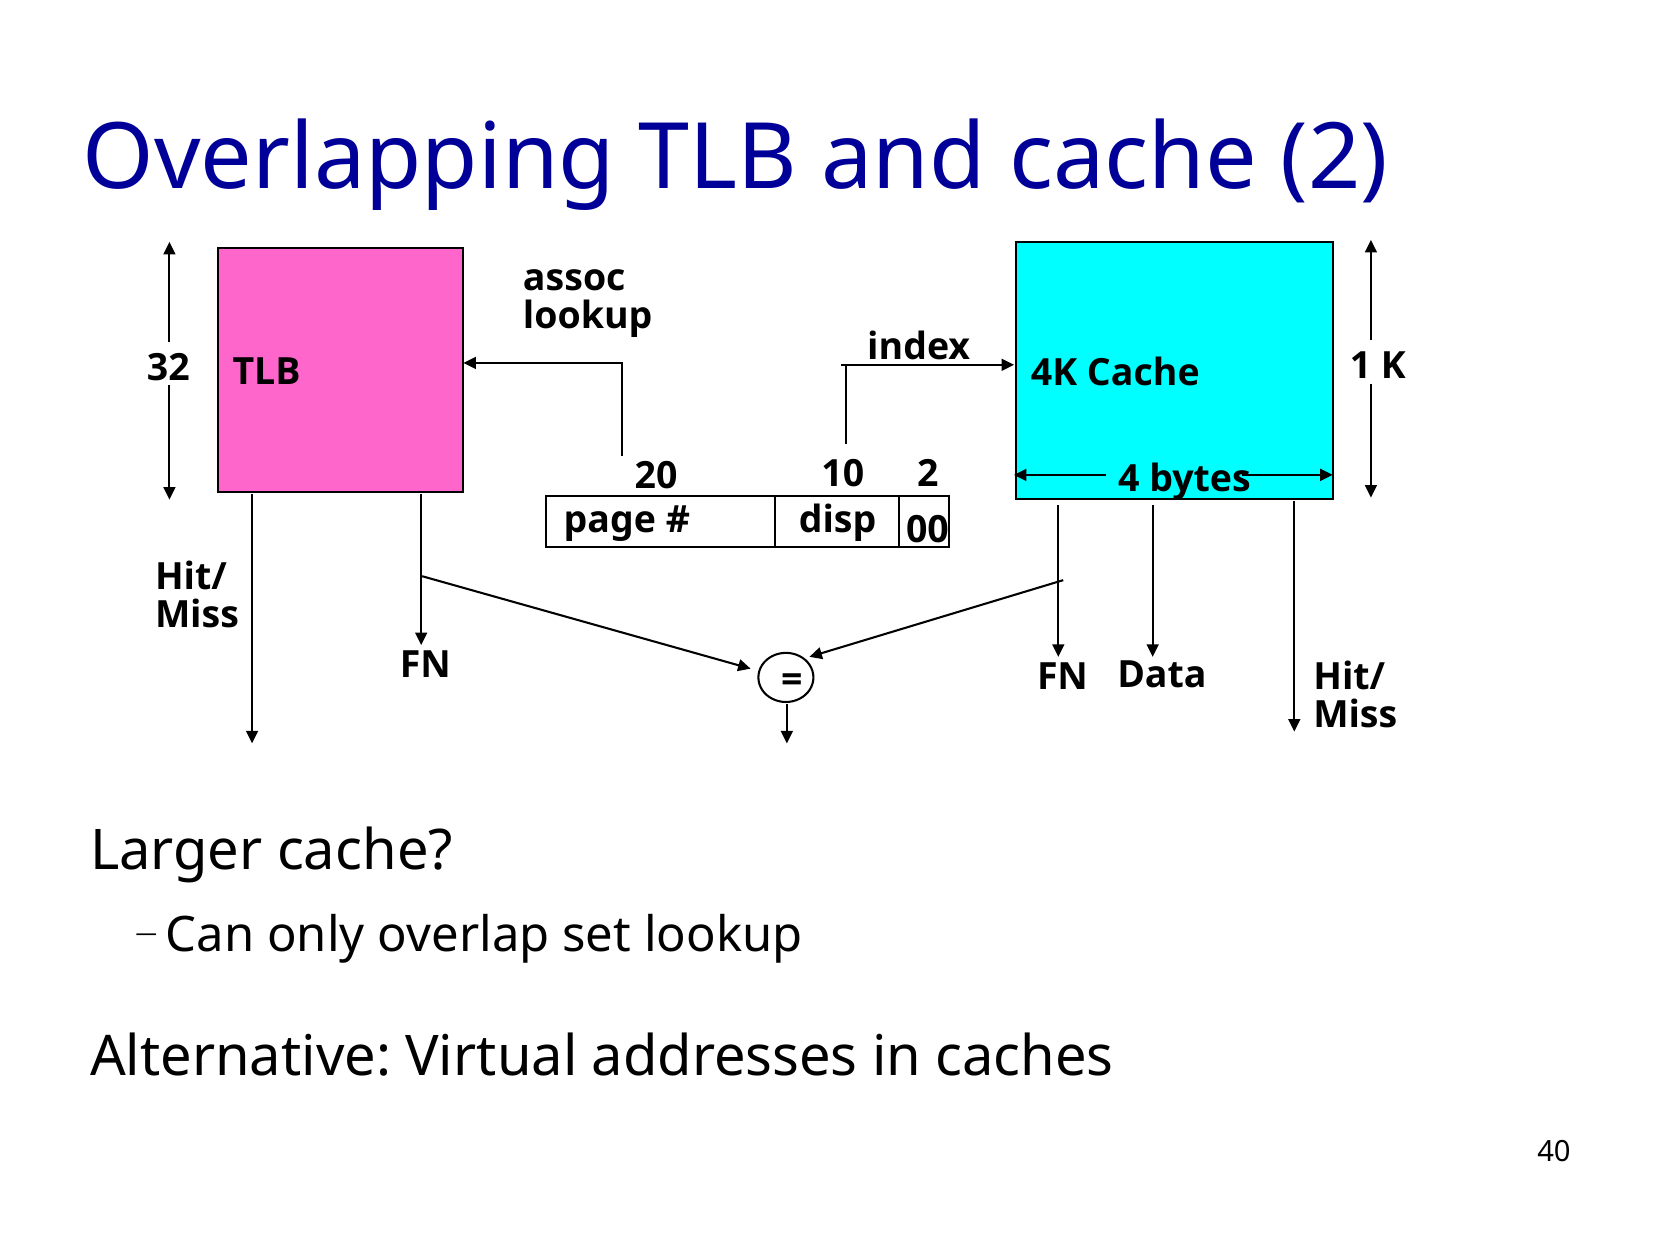

# Overlapping TLB and cache (2)
4K Cache
TLB
assoc
lookup
index
1 K
32
10
2
20
4 bytes
page #
disp
00
Hit/
Miss
FN
=
Data
FN
Hit/
Miss
Larger cache?
Can only overlap set lookup
Alternative: Virtual addresses in caches
40